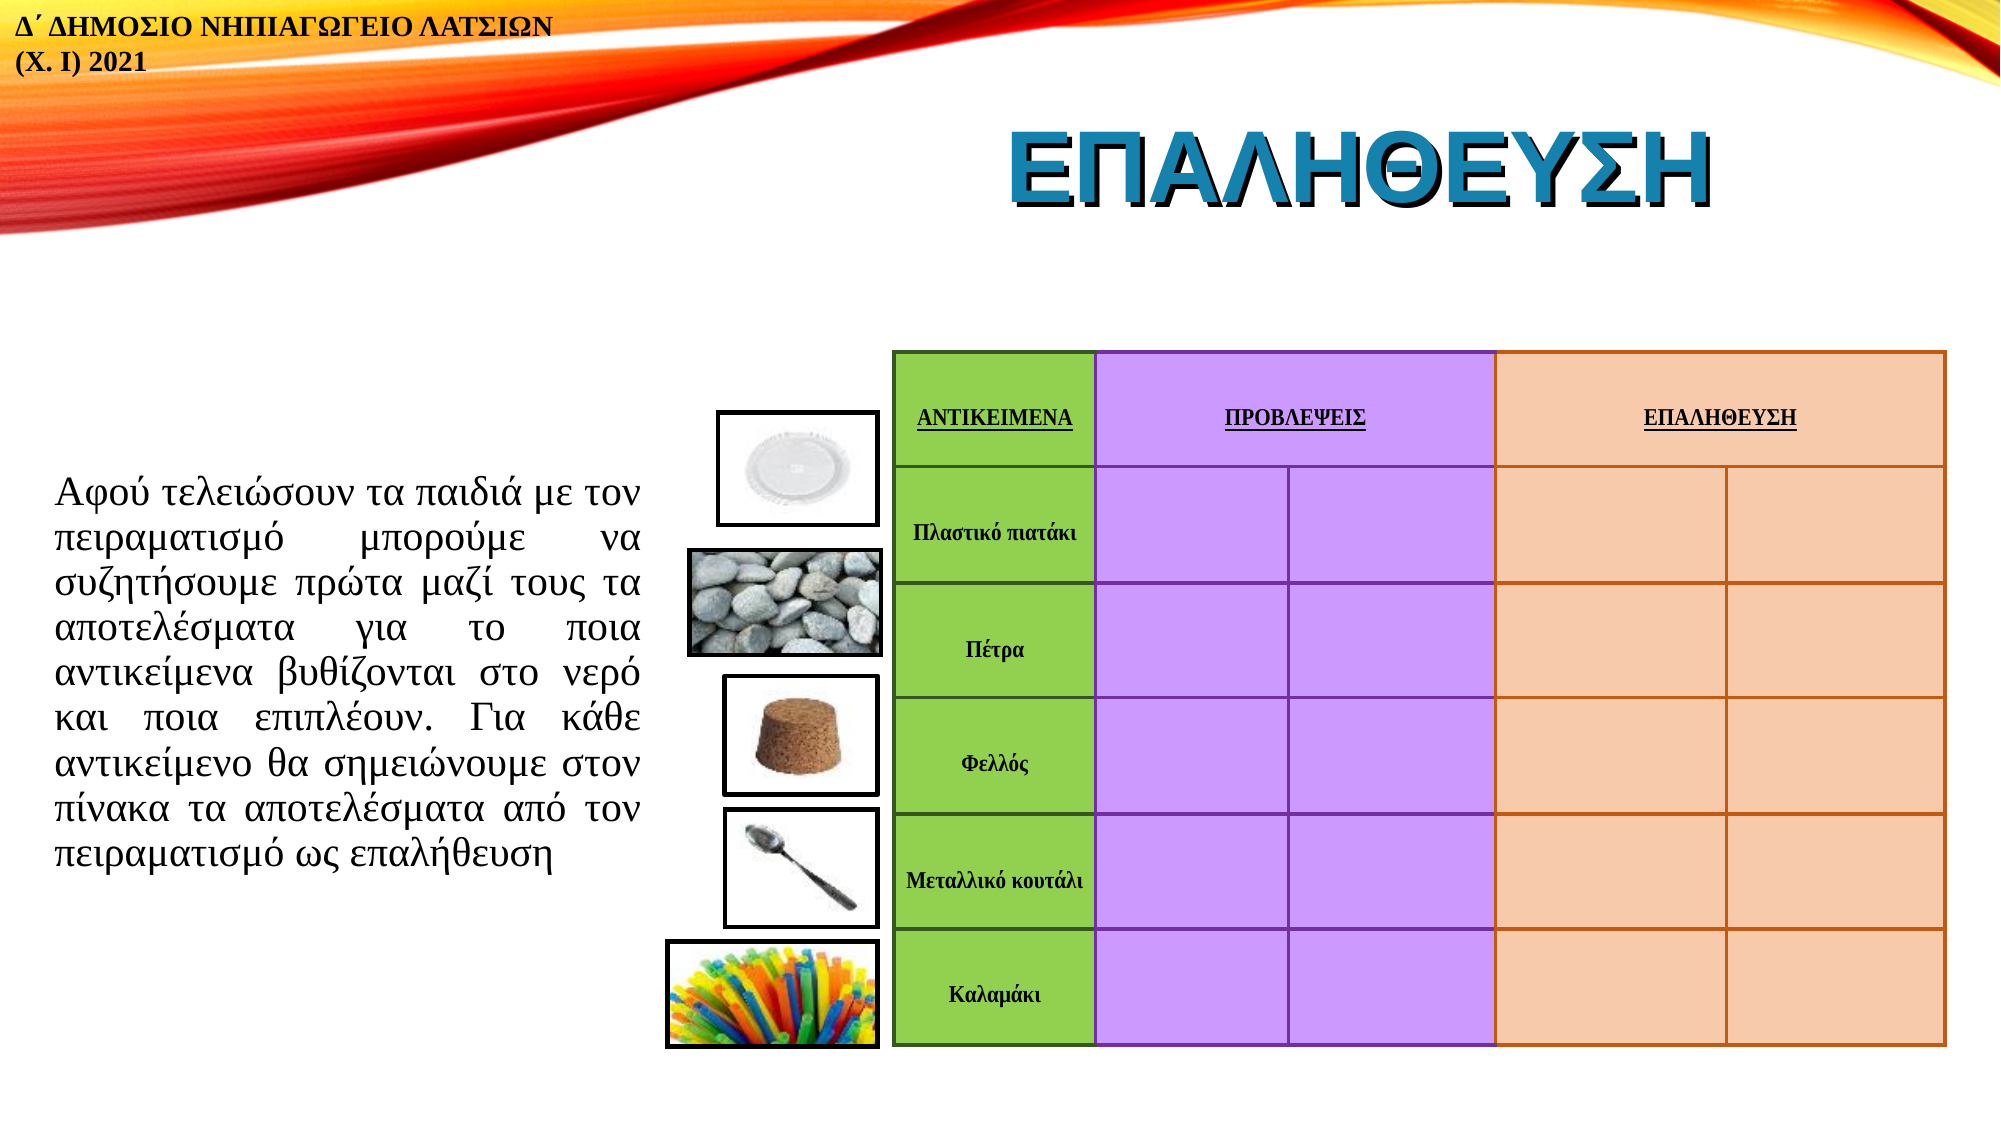

Δ΄ ΔΗΜΟΣΙΟ ΝΗΠΙΑΓΩΓΕΙΟ ΛΑΤΣΙΩΝ
(Χ. Ι) 2021
# ΕΠΑΛΗΘΕΥΣΗ
Αφού τελειώσουν τα παιδιά με τον πειραματισμό μπορούμε να συζητήσουμε πρώτα μαζί τους τα αποτελέσματα για το ποια αντικείμενα βυθίζονται στο νερό και ποια επιπλέουν. Για κάθε αντικείμενο θα σημειώνουμε στον πίνακα τα αποτελέσματα από τον πειραματισμό ως επαλήθευση